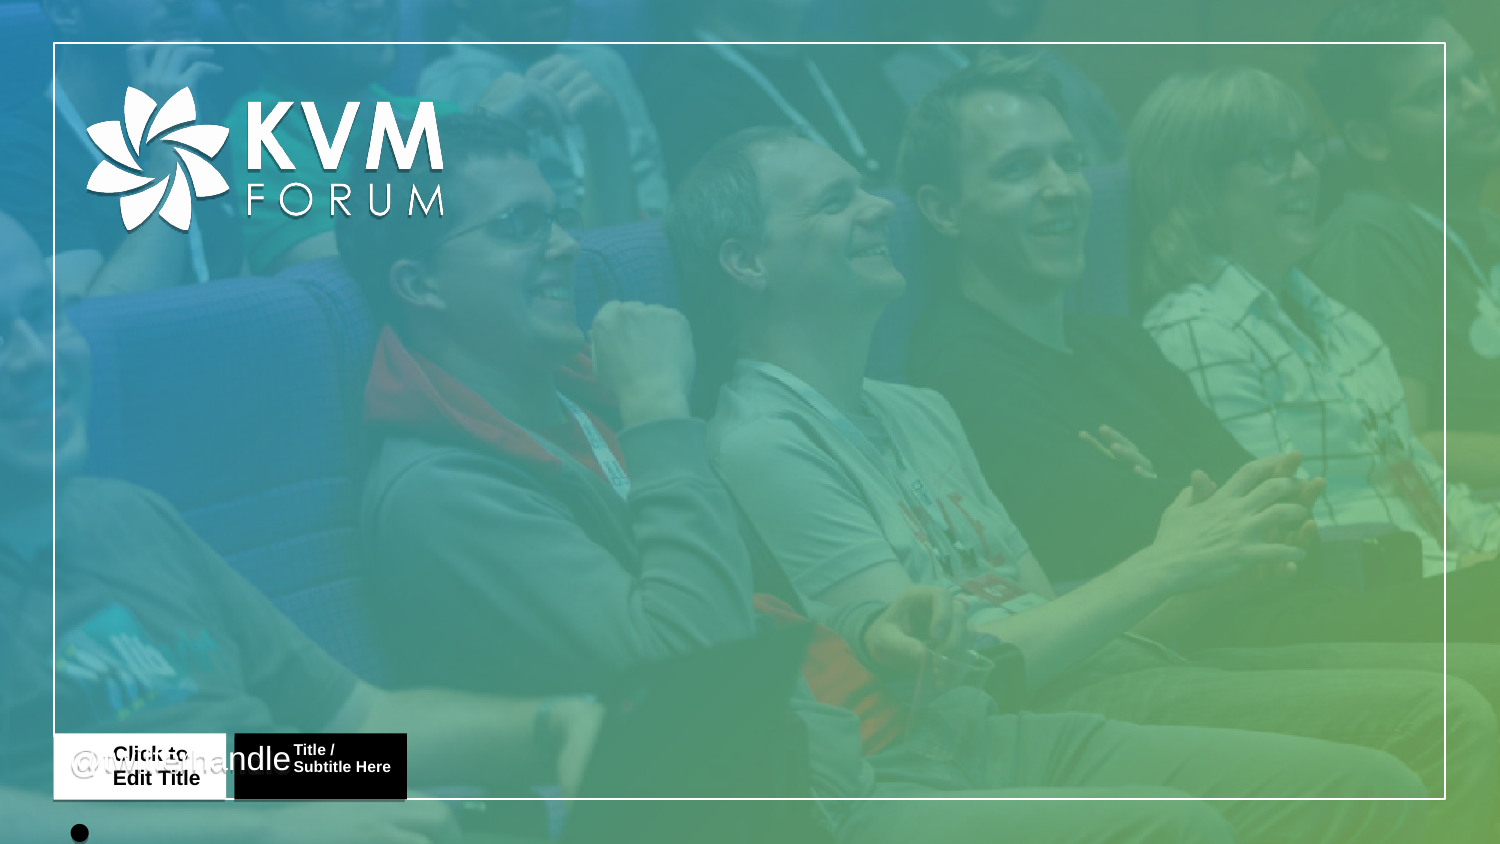

# Click to Edit Title
@twitterhandle
Title / Subtitle Here
@twitter